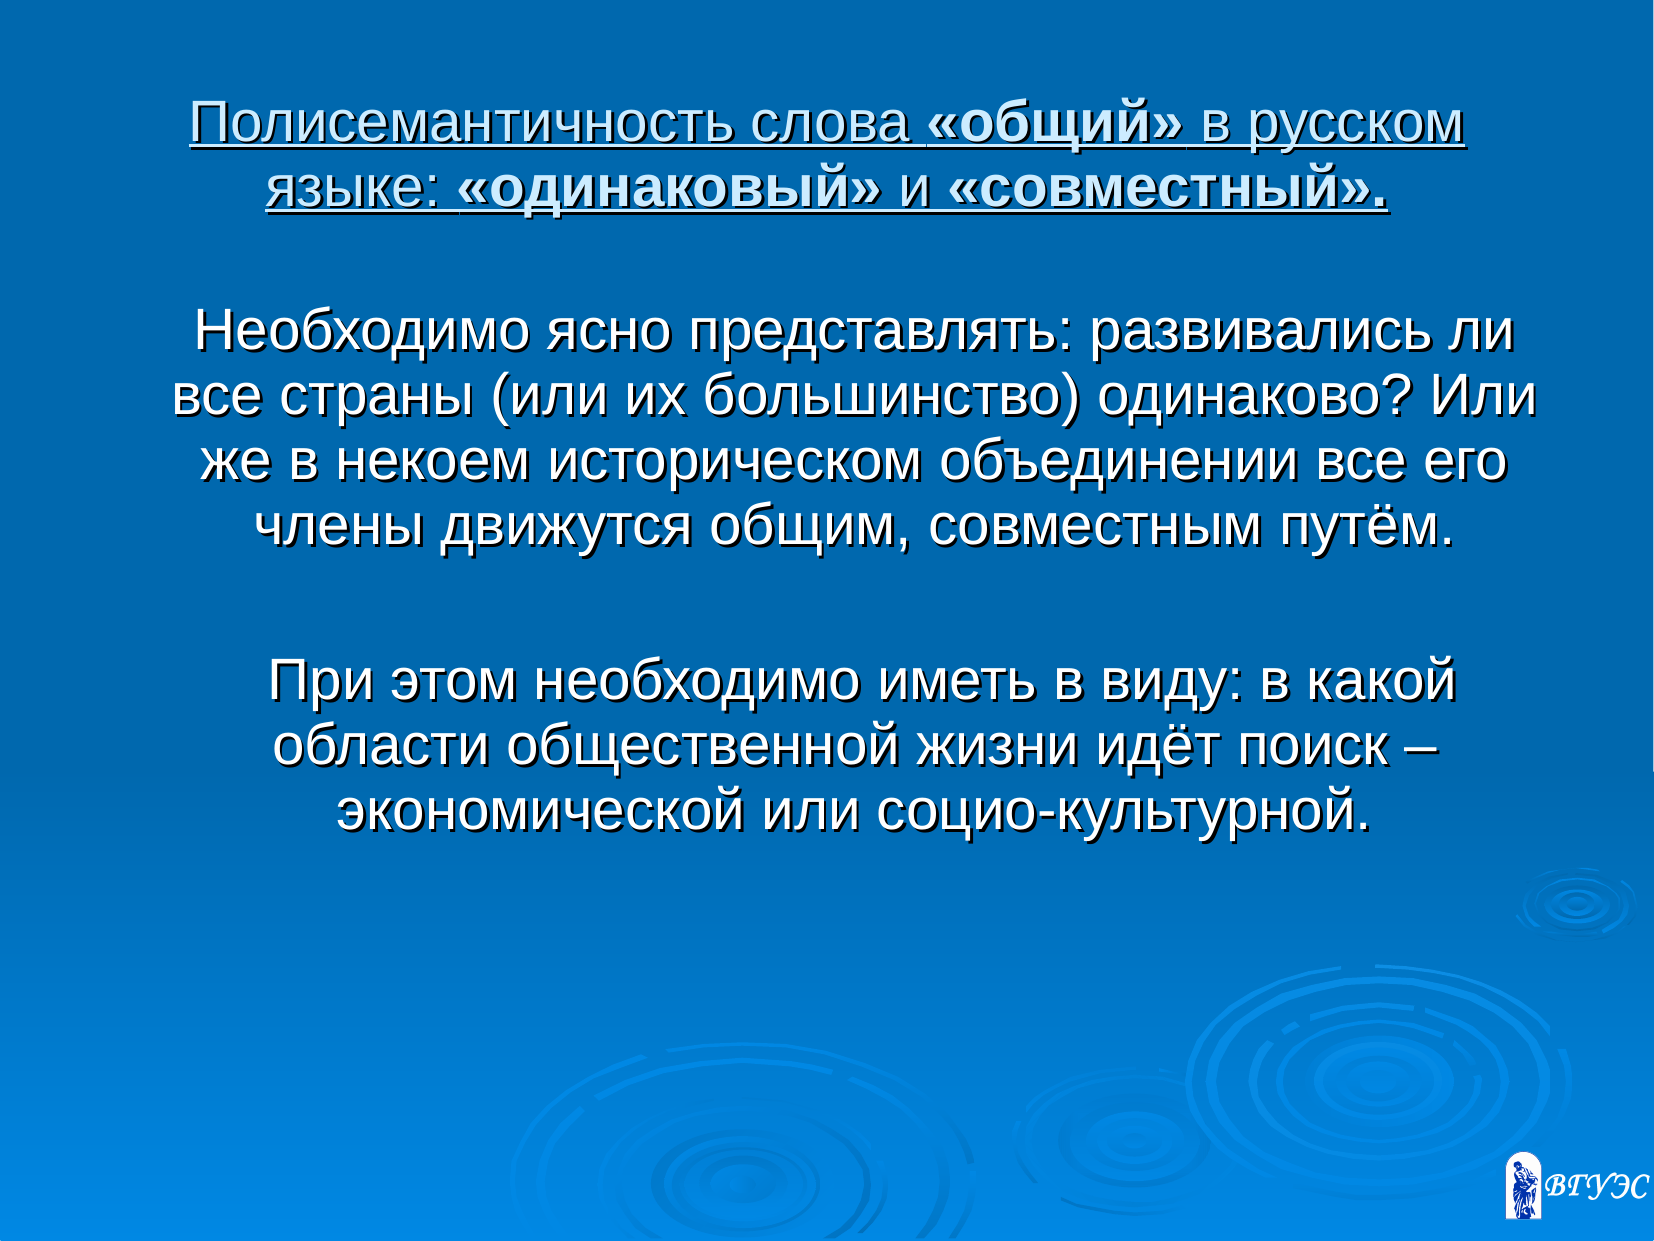

# Полисемантичность слова «общий» в русском языке: «одинаковый» и «совместный».
Необходимо ясно представлять: развивались ли все страны (или их большинство) одинаково? Или же в некоем историческом объединении все его члены движутся общим, совместным путём.
 При этом необходимо иметь в виду: в какой области общественной жизни идёт поиск – экономической или социо-культурной.